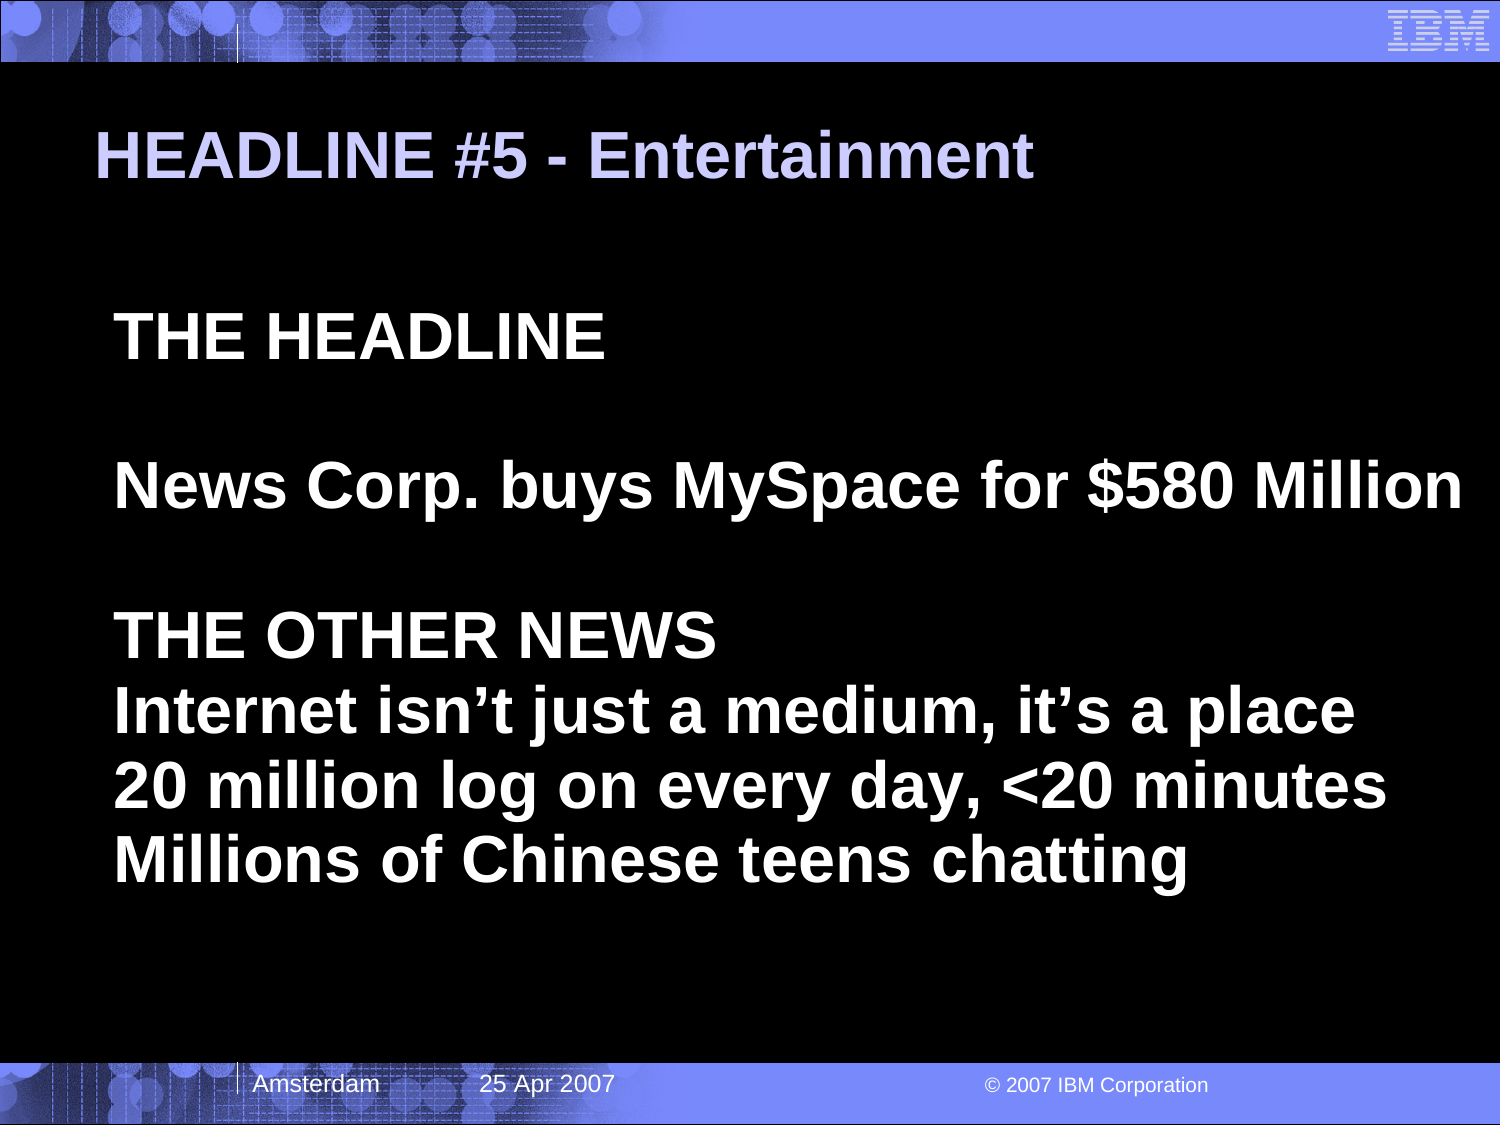

# HEADLINE #5 - Entertainment
THE HEADLINE
News Corp. buys MySpace for $580 Million
THE OTHER NEWS
Internet isn’t just a medium, it’s a place
20 million log on every day, <20 minutes
Millions of Chinese teens chatting